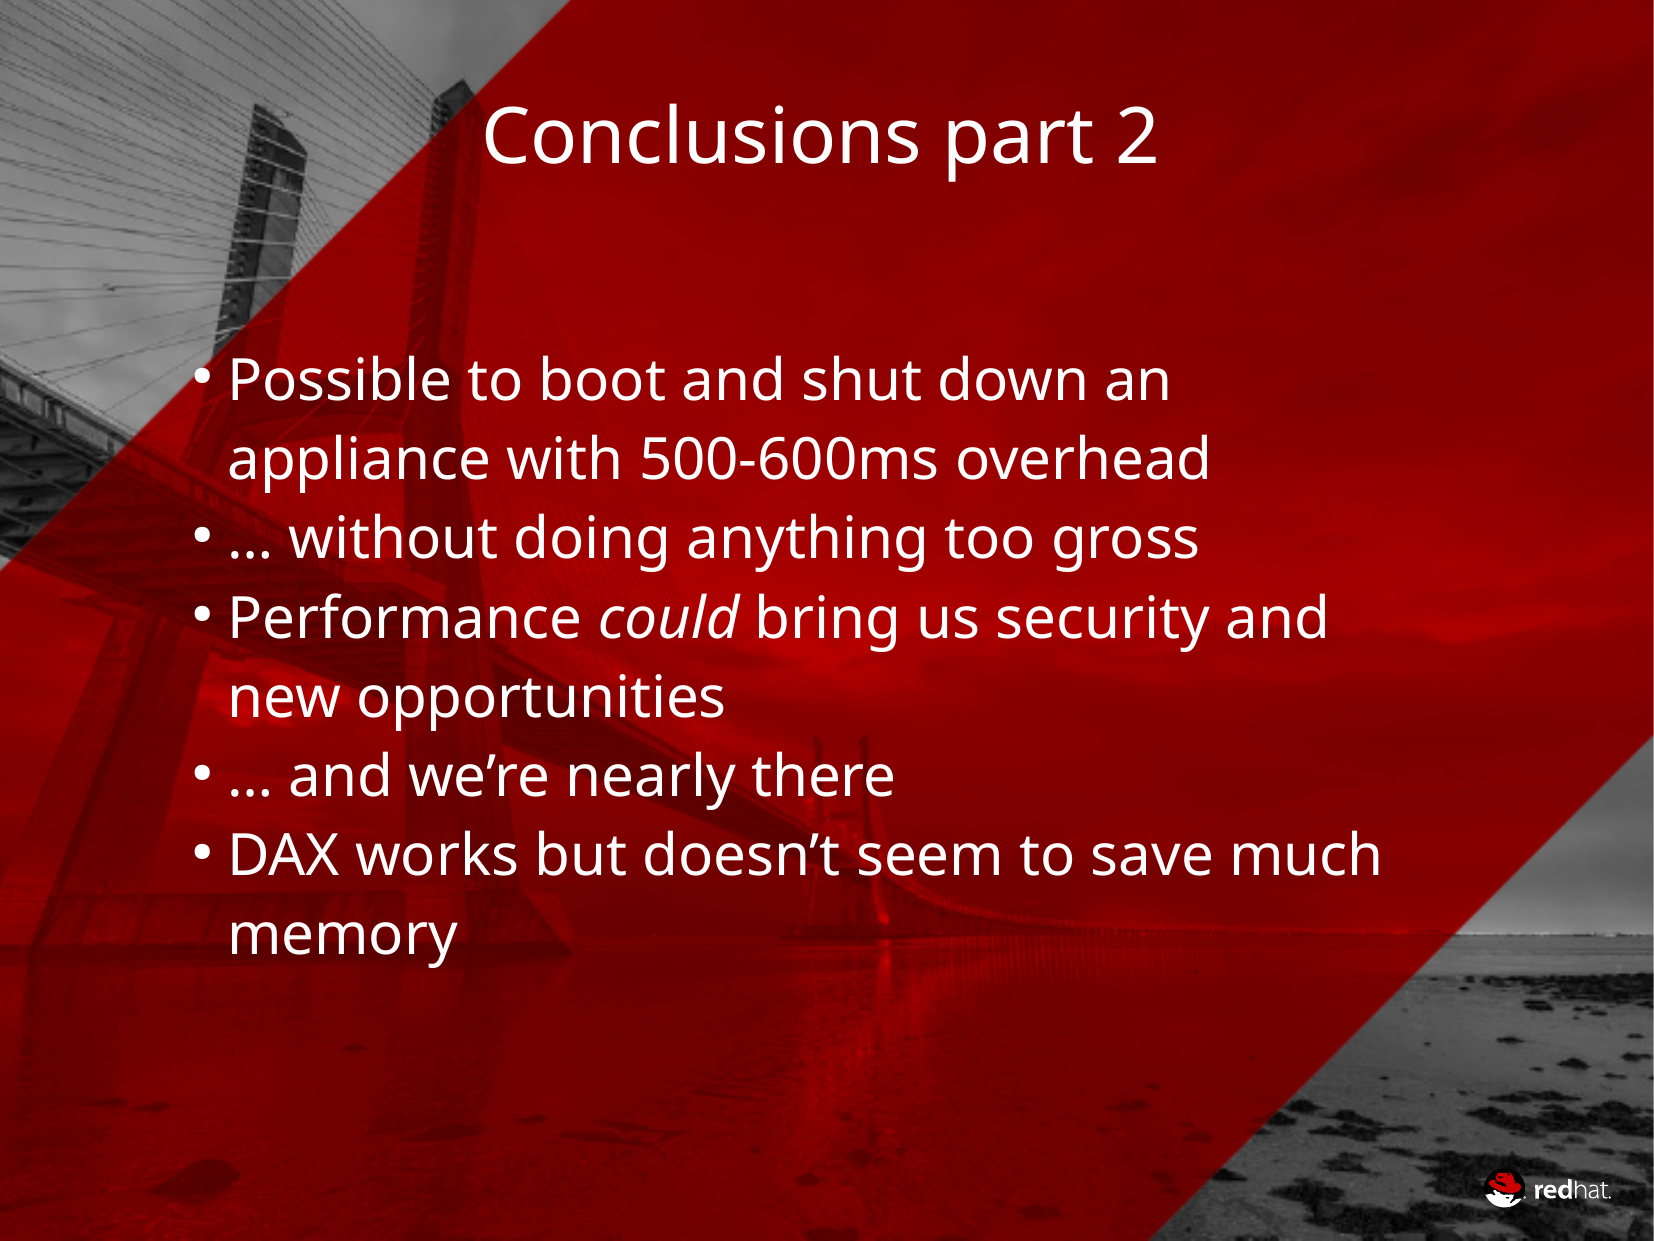

# Conclusions part 2
Possible to boot and shut down an appliance with 500-600ms overhead
… without doing anything too gross
Performance could bring us security and new opportunities
… and we’re nearly there
DAX works but doesn’t seem to save much memory